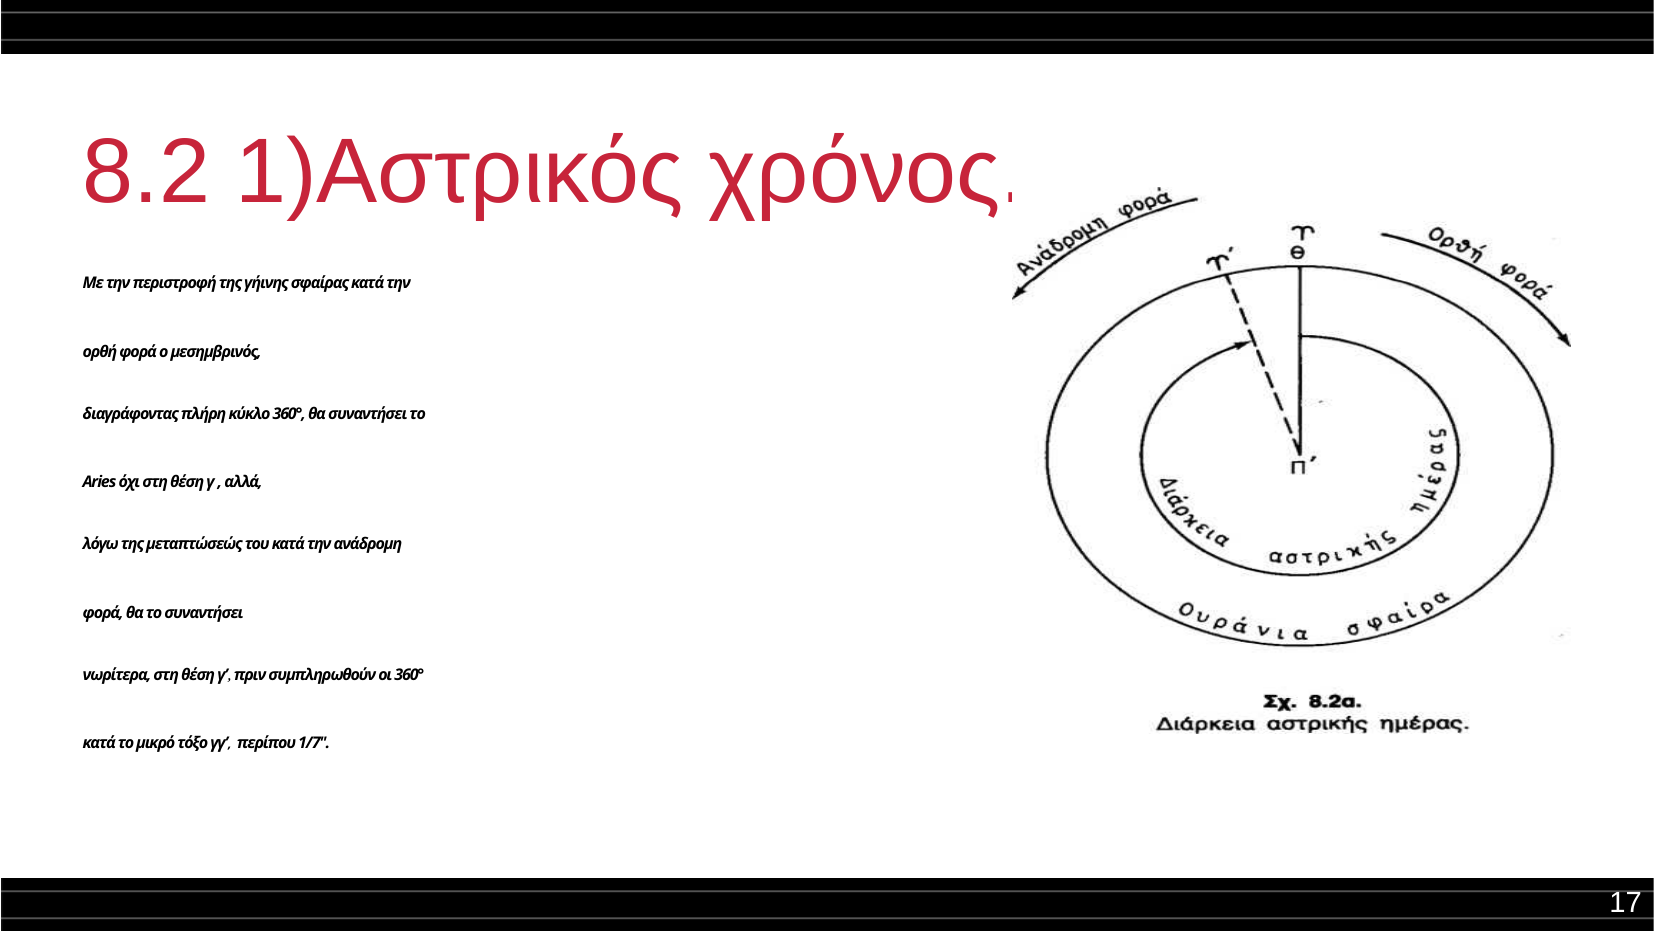

# 8.2 1)Aστρικός χρόνος.
Με την περιστροφή της γήινης σφαίρας κατά την
ορθή φορά ο μεσημβρινός,
διαγράφοντας πλήρη κύκλο 360°, θα συναντήσει το
Αries όχι στη θέση γ , αλλά,
λόγω της μεταπτώσεώς του κατά την ανάδρομη
φορά, θα το συναντήσει
νωρίτερα, στη θέση γ’, πριν συμπληρω­θούν οι 360°
κατά το μικρό τόξο γγ’, περίπου 1/7".